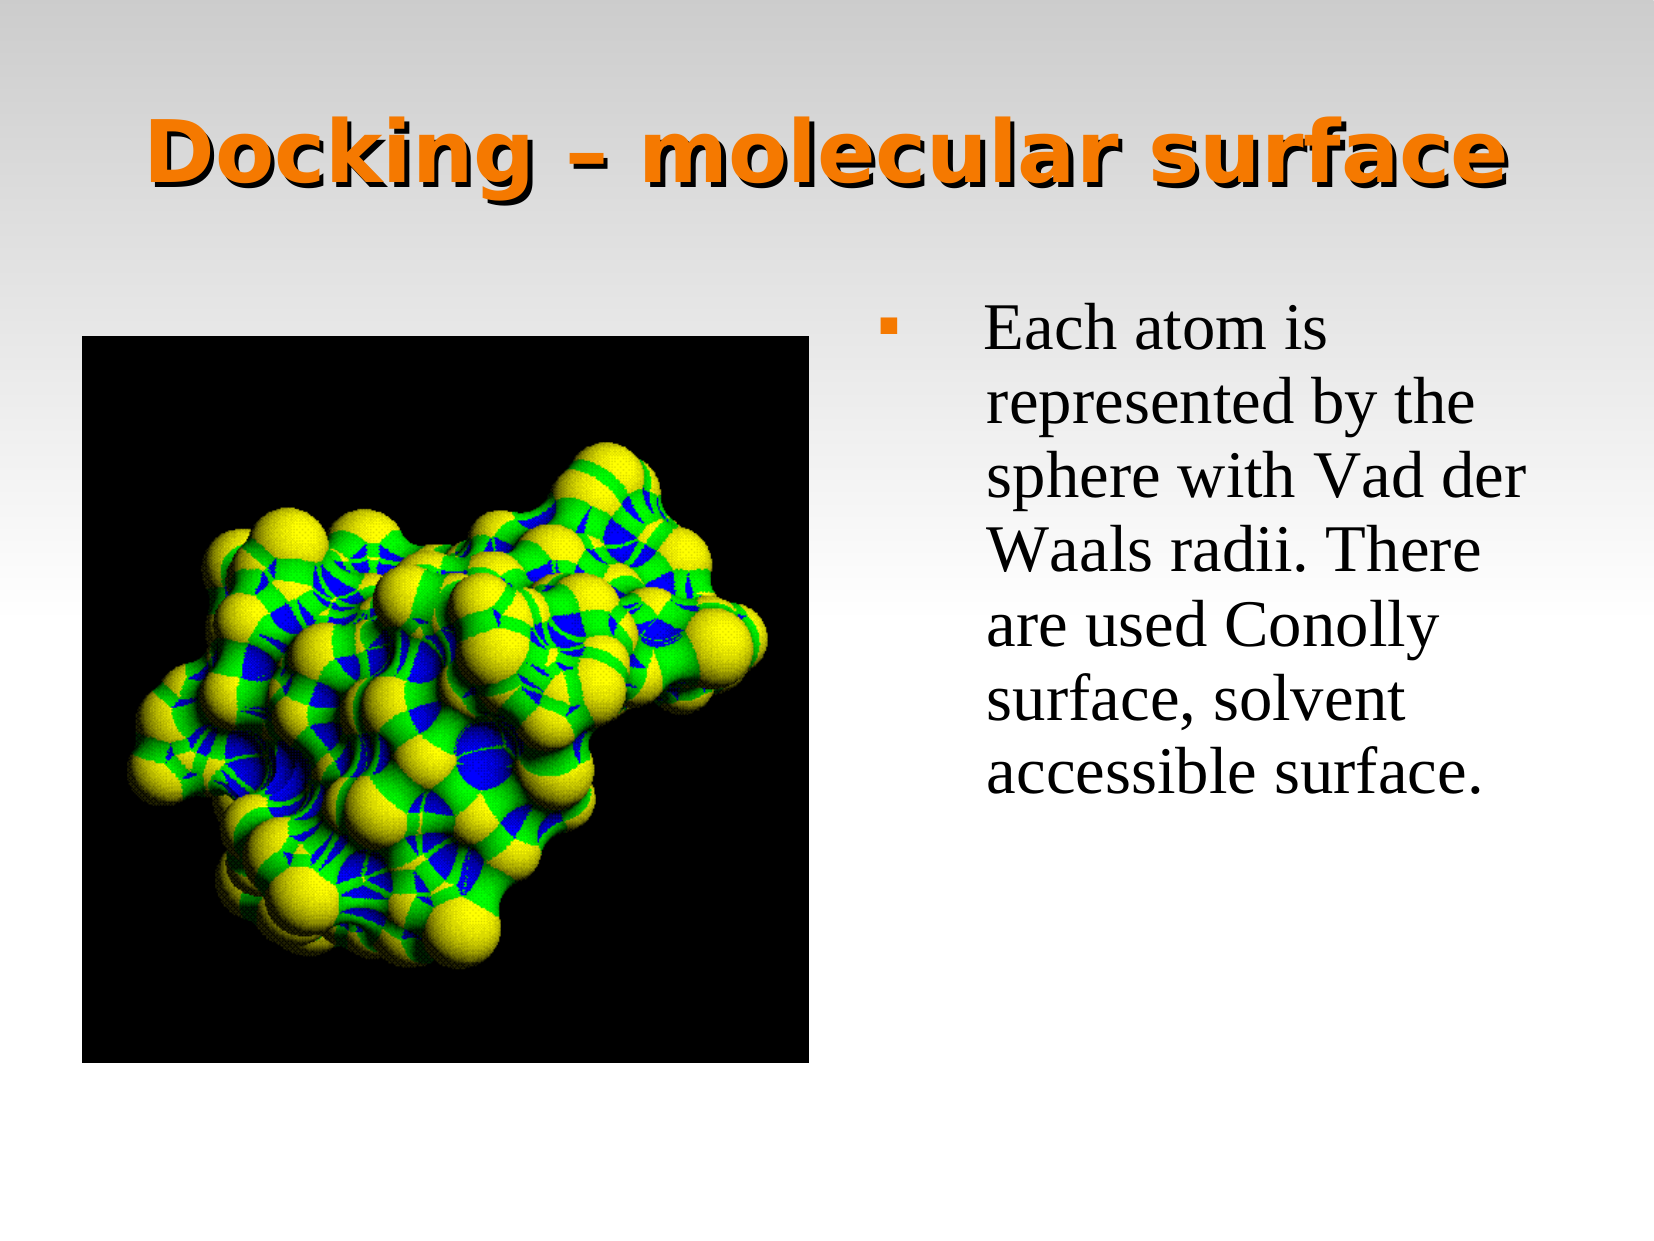

# Docking – molecular surface
 Each atom is represented by the sphere with Vad der Waals radii. There are used Conolly surface, solvent accessible surface.